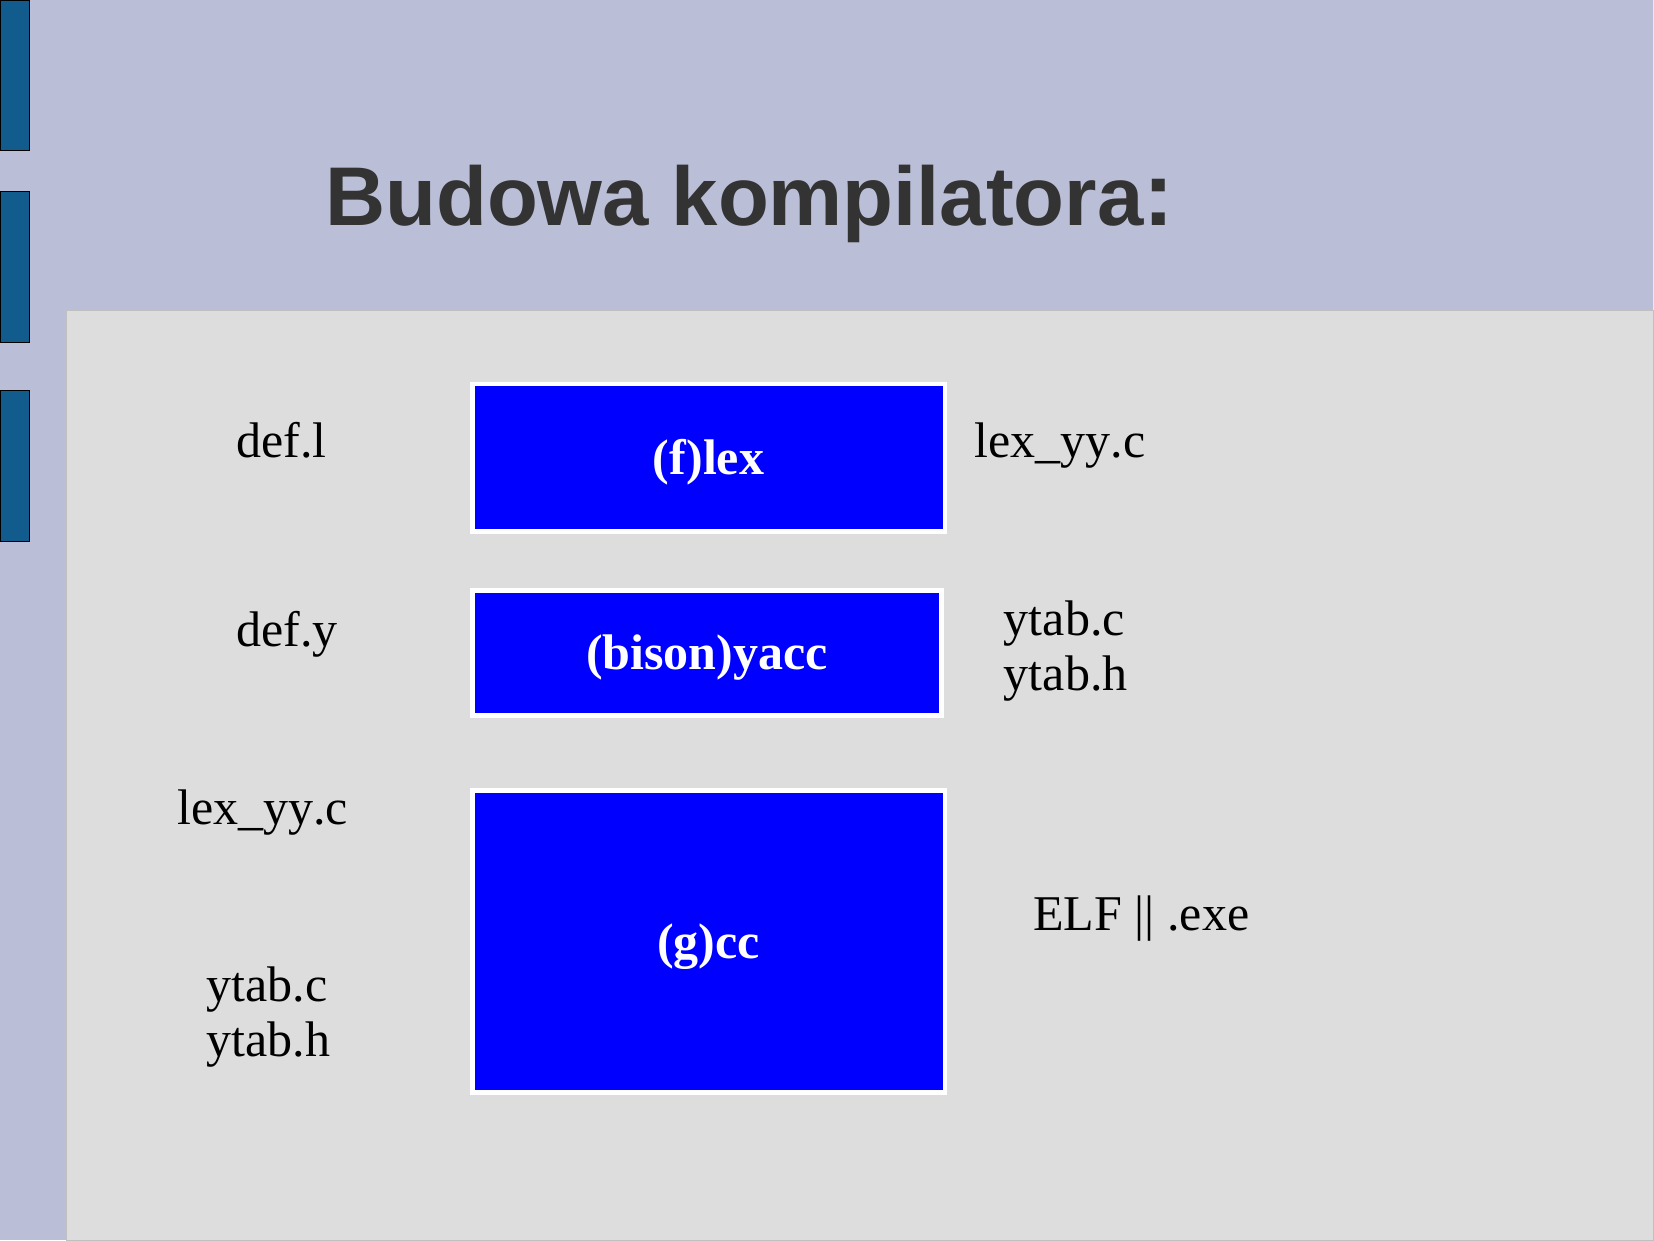

# Budowa kompilatora:
(f)lex
def.l
lex_yy.c
(bison)yacc
ytab.c
ytab.h
def.y
lex_yy.c
(g)cc
ELF || .exe
ytab.c
ytab.h